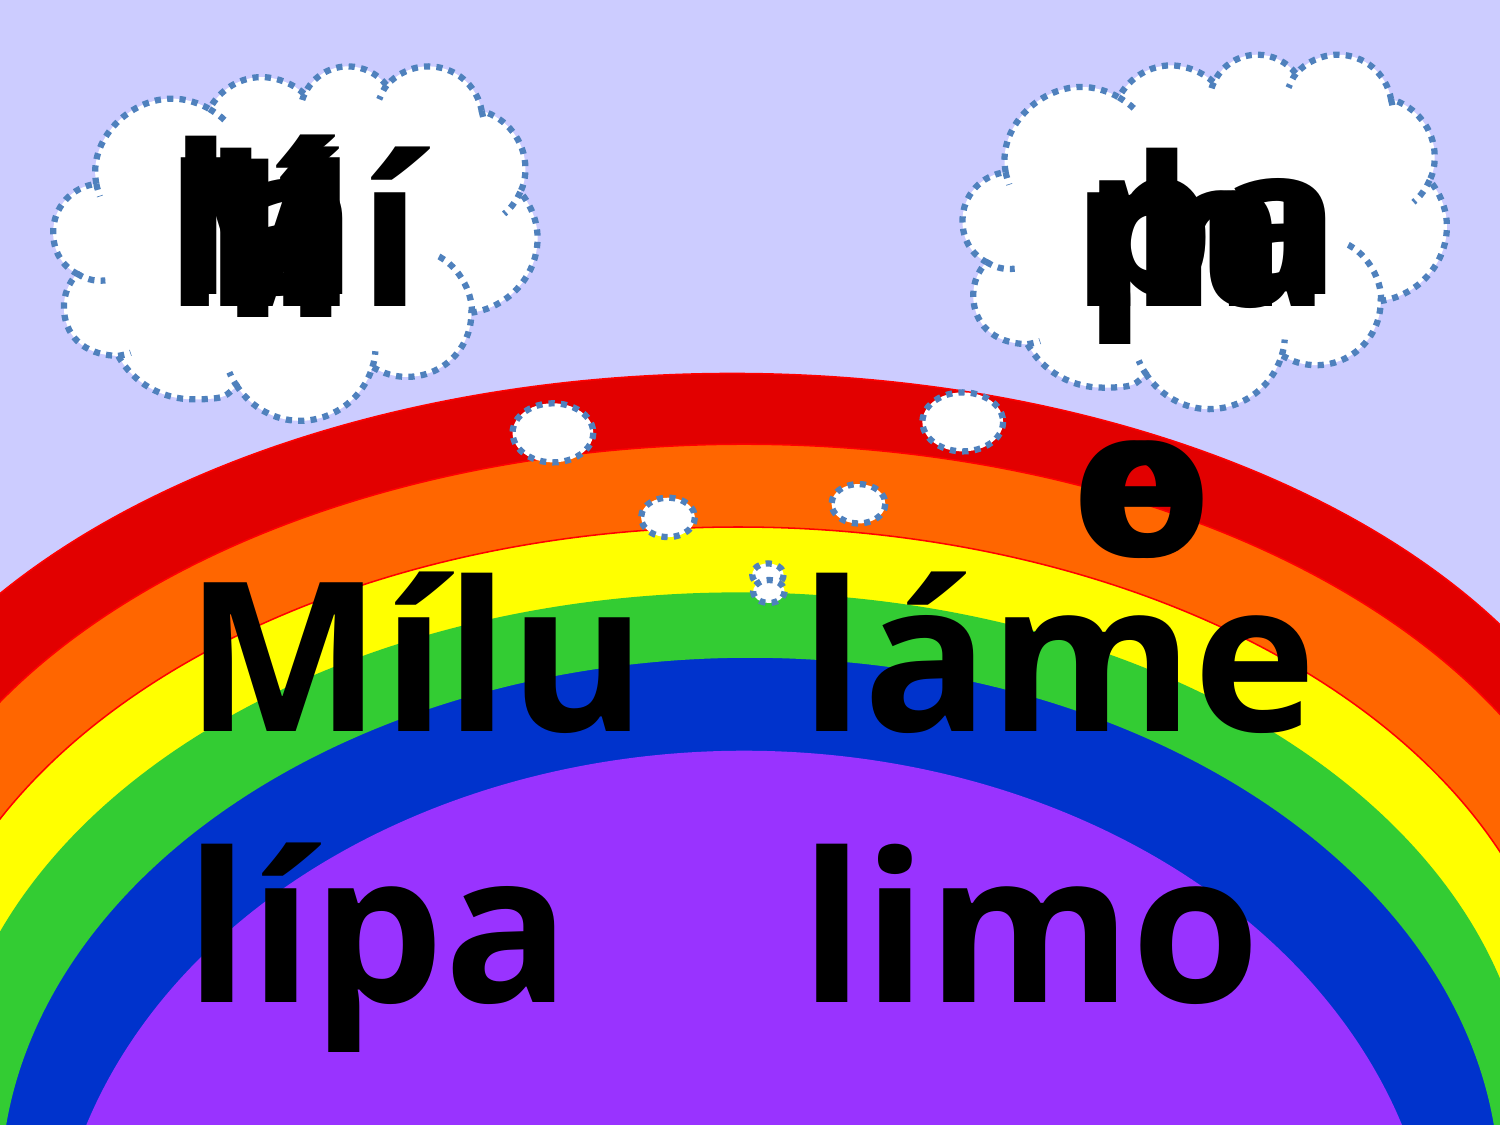

lá
pa
 lí
Mí
me
mo
lu
li
Mílu
láme
lípa
limo